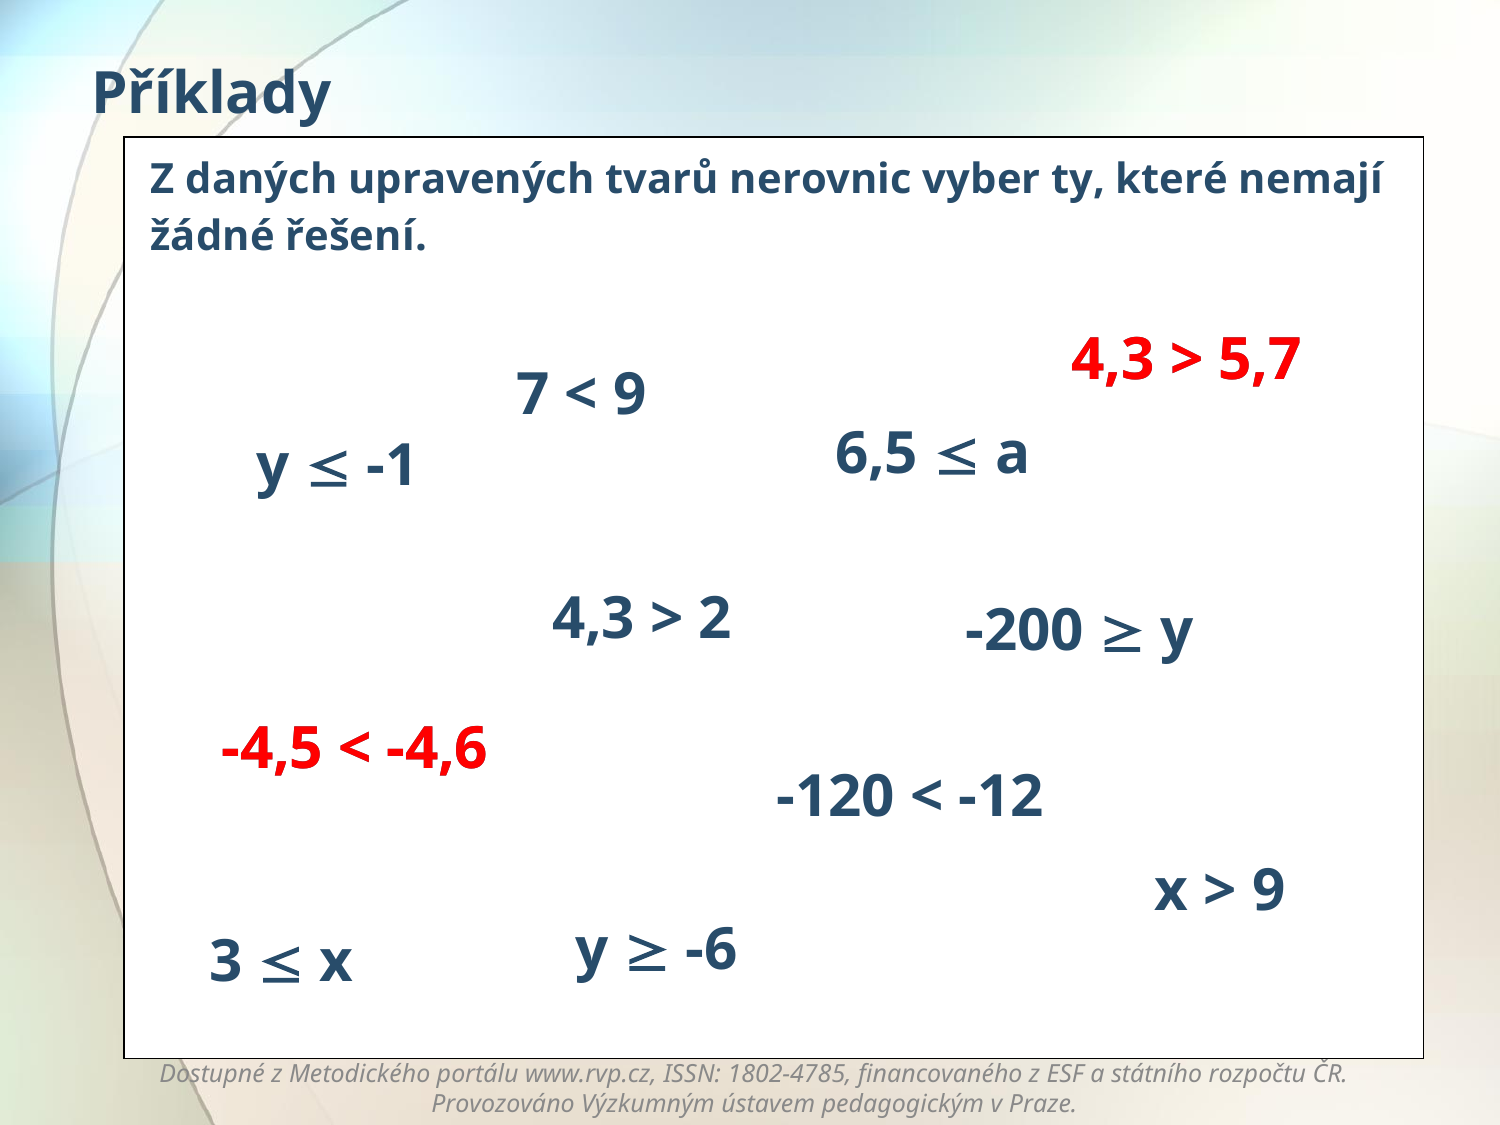

Příklady
# Z daných upravených tvarů nerovnic vyber ty, které nemají žádné řešení.
4,3 > 5,7
4,3 > 5,7
7 < 9
6,5  a
y  -1
4,3 > 2
-200  y
-4,5 < -4,6
-4,5 < -4,6
-120 < -12
x > 9
y  -6
3  x